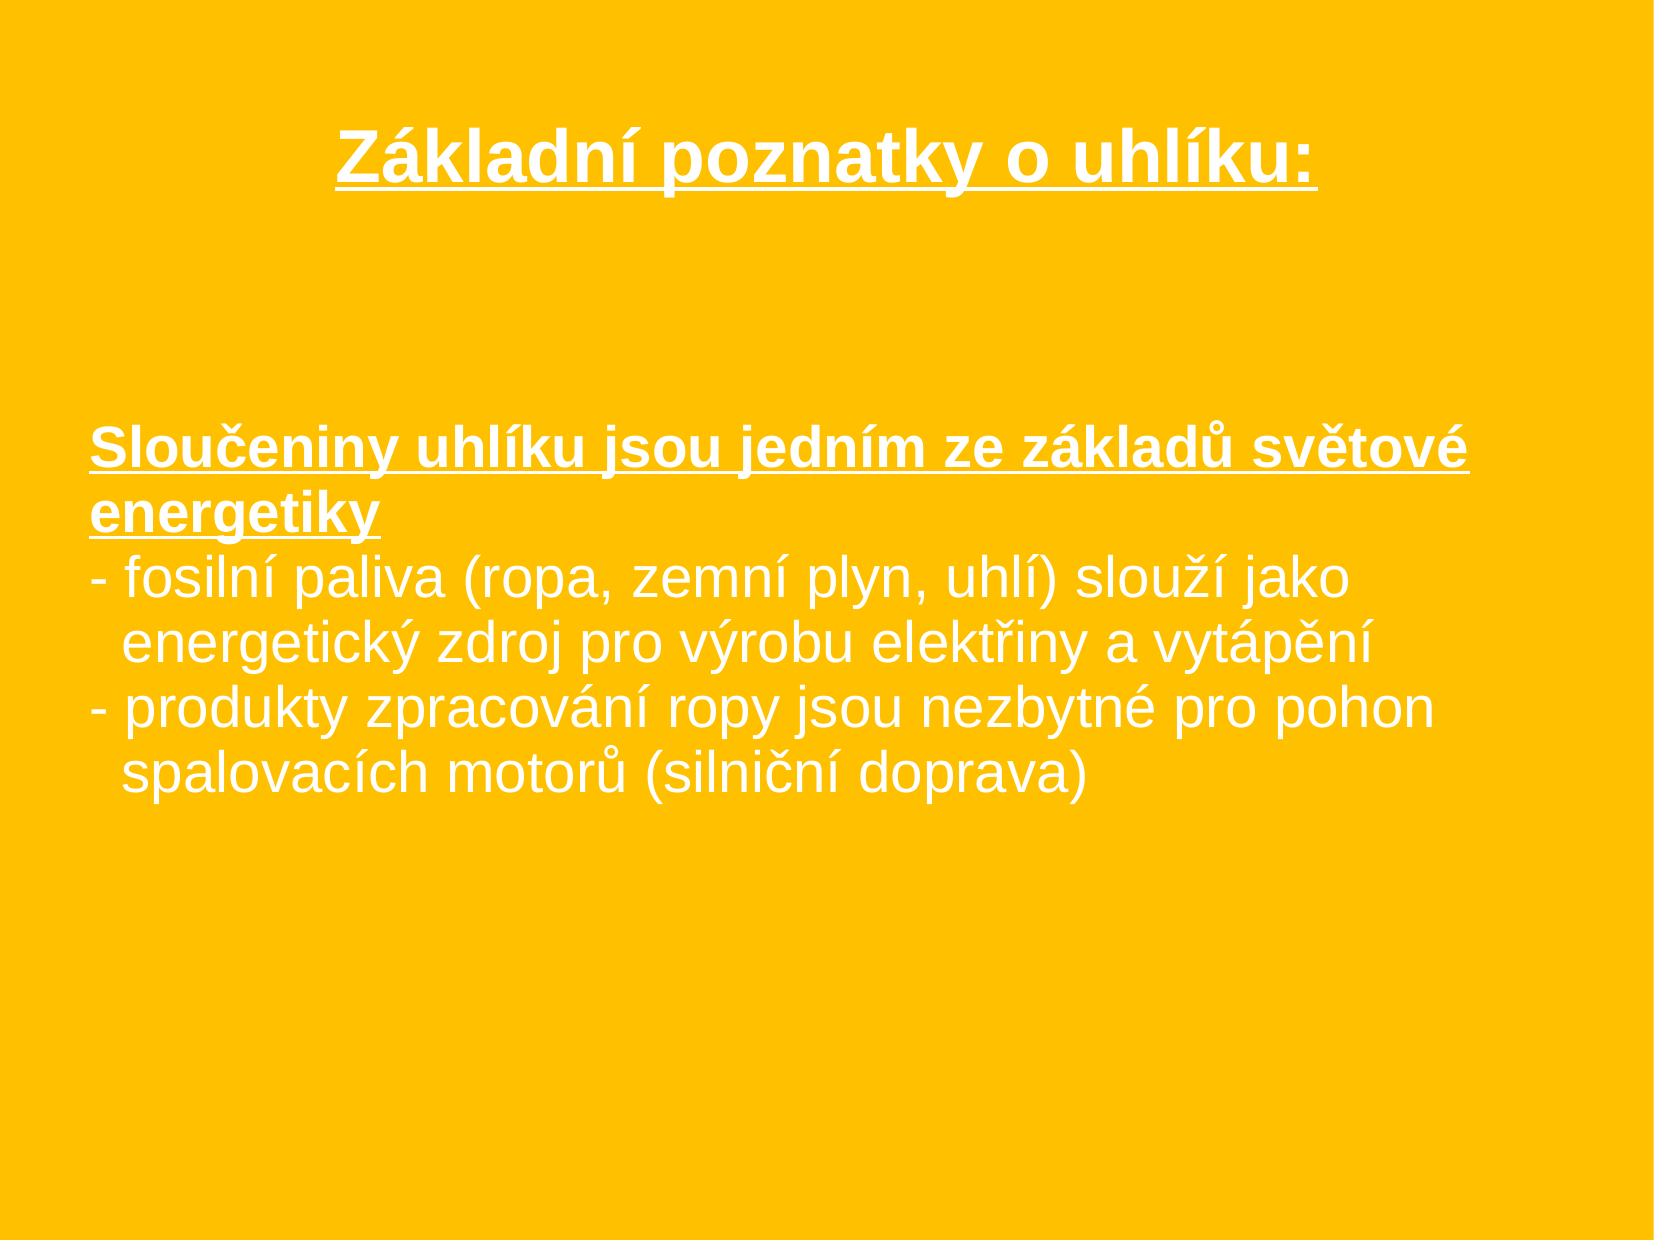

# Základní poznatky o uhlíku:
Sloučeniny uhlíku jsou jedním ze základů světové energetiky
- fosilní paliva (ropa, zemní plyn, uhlí) slouží jako energetický zdroj pro výrobu elektřiny a vytápění
- produkty zpracování ropy jsou nezbytné pro pohon spalovacích motorů (silniční doprava)